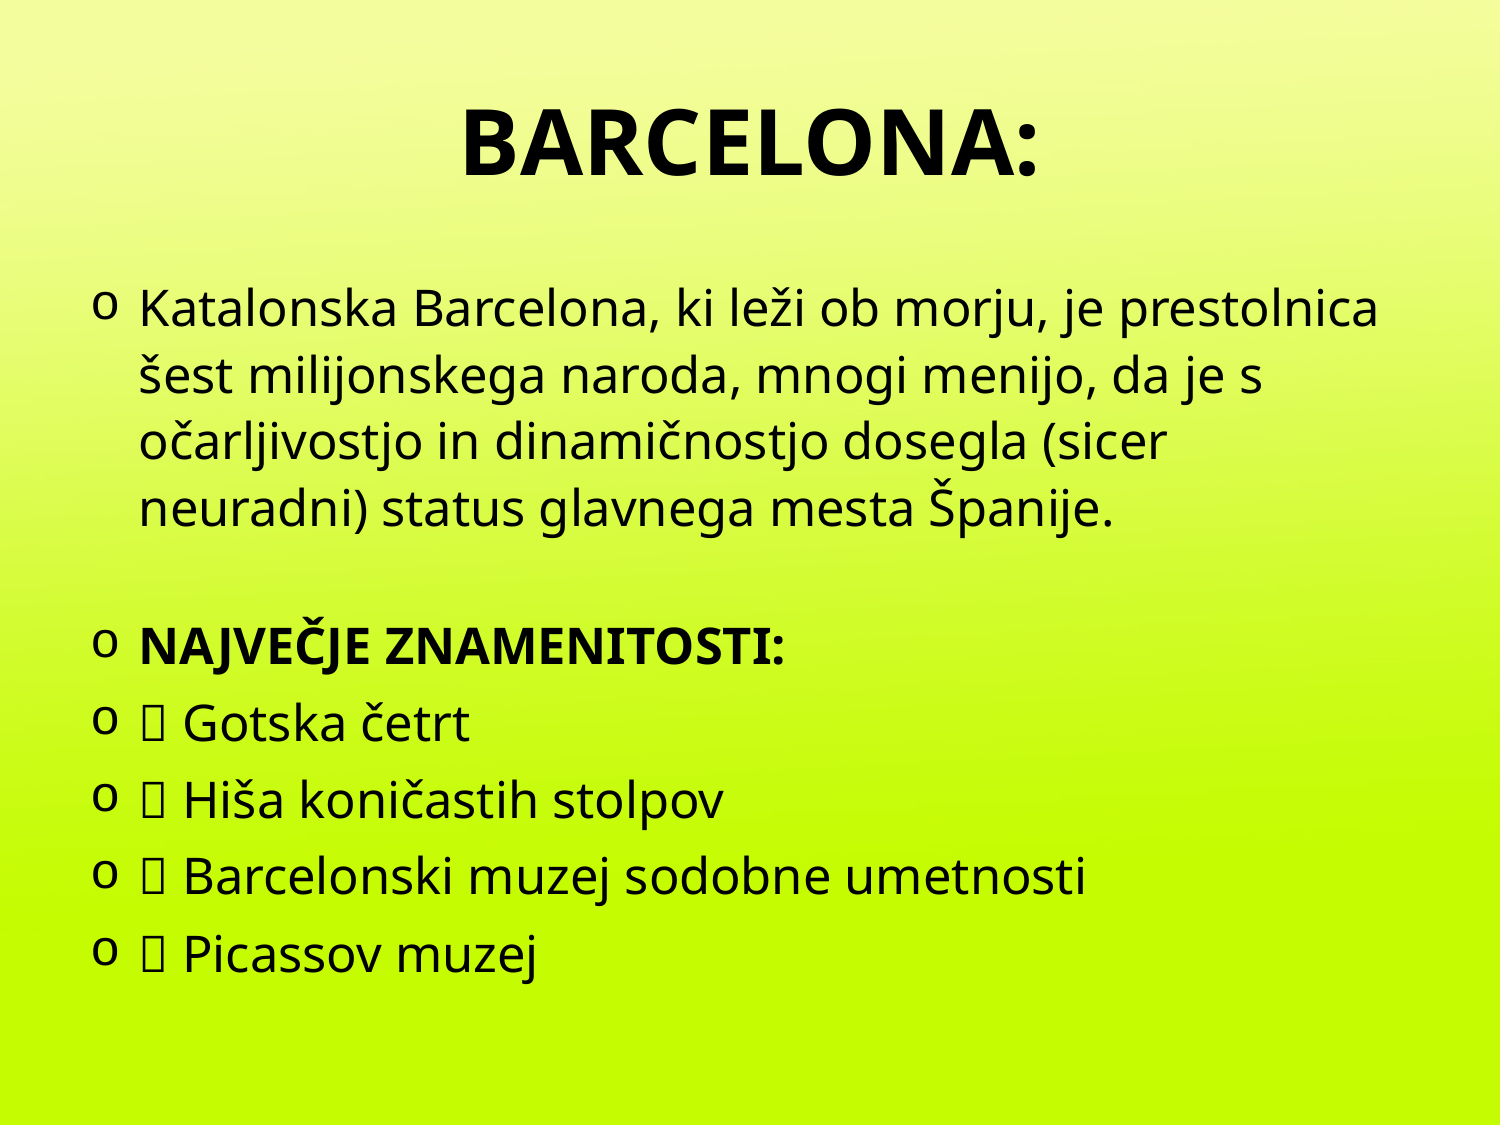

BARCELONA:
# Katalonska Barcelona, ki leži ob morju, je prestolnica šest milijonskega naroda, mnogi menijo, da je s očarljivostjo in dinamičnostjo dosegla (sicer neuradni) status glavnega mesta Španije.
NAJVEČJE ZNAMENITOSTI:
 Gotska četrt
 Hiša koničastih stolpov
 Barcelonski muzej sodobne umetnosti
 Picassov muzej